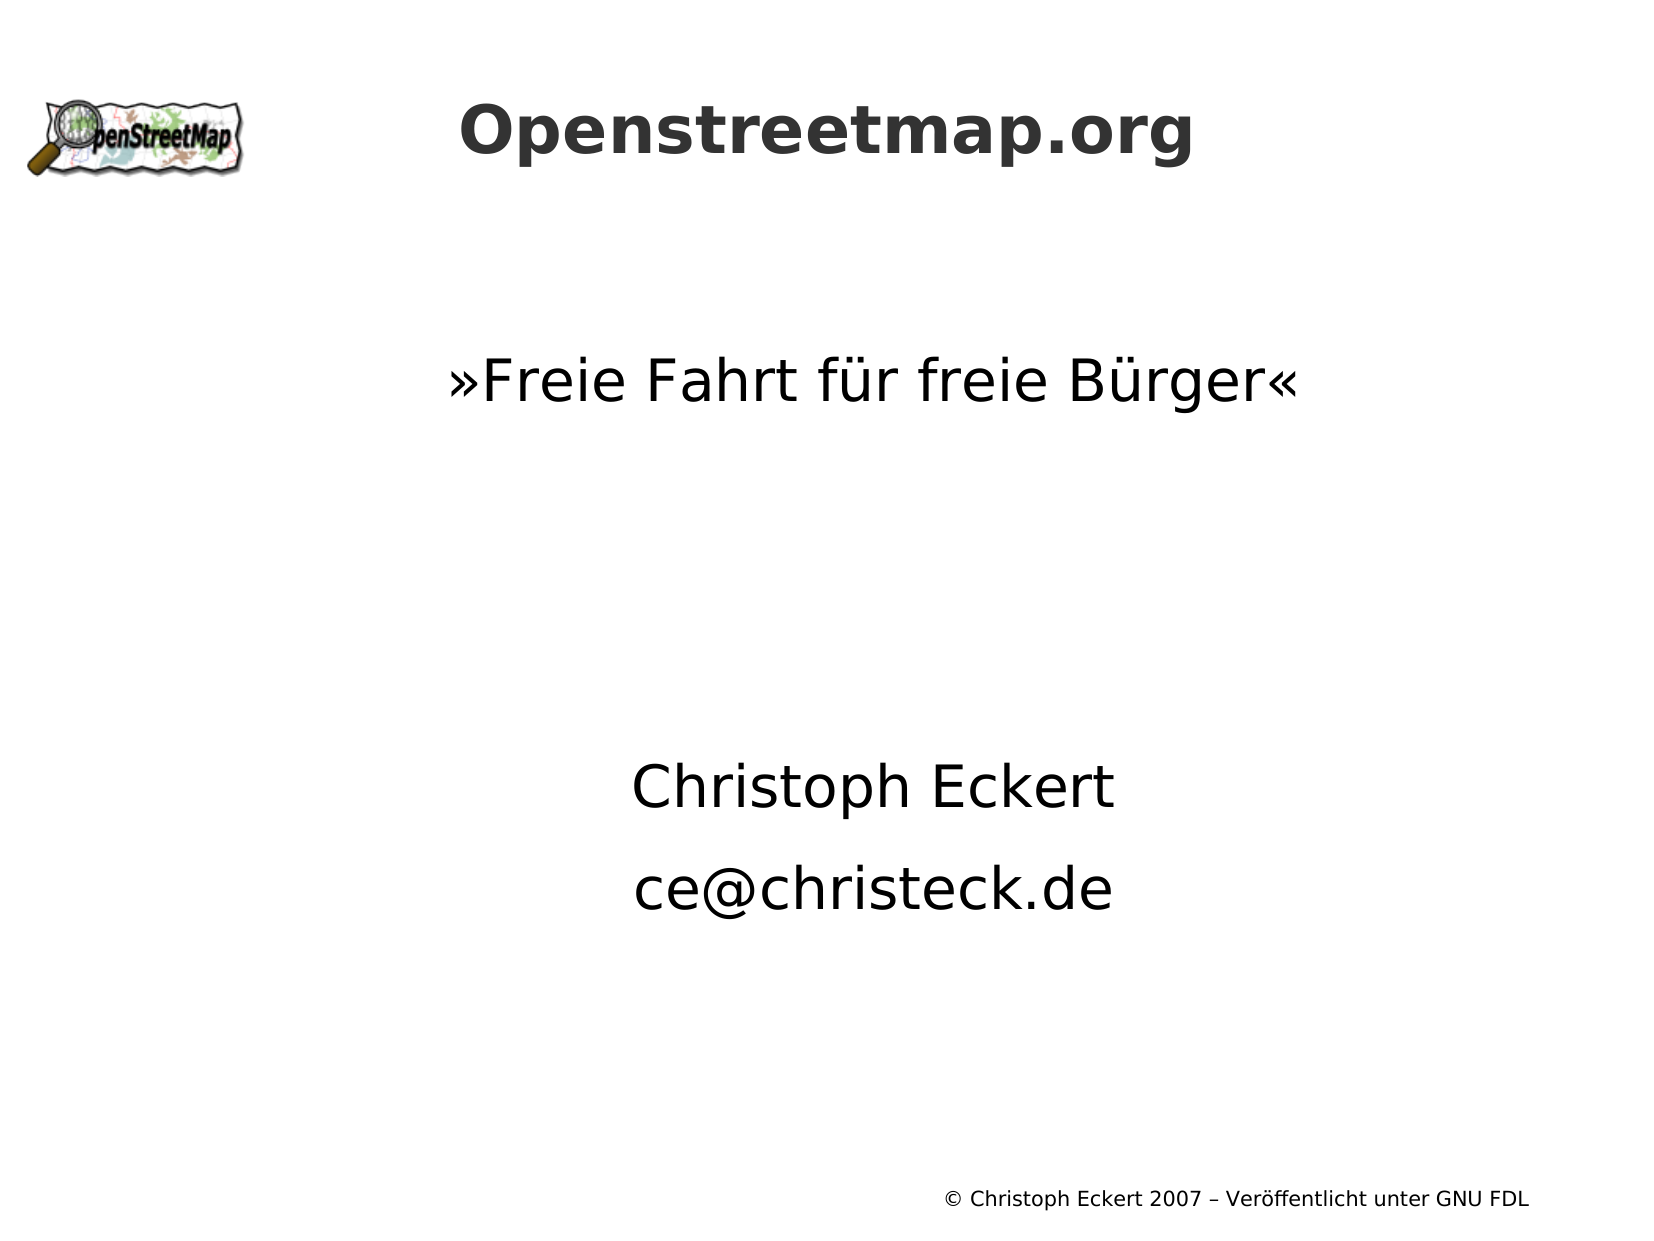

# Openstreetmap.org
»Freie Fahrt für freie Bürger«
Christoph Eckert
ce@christeck.de